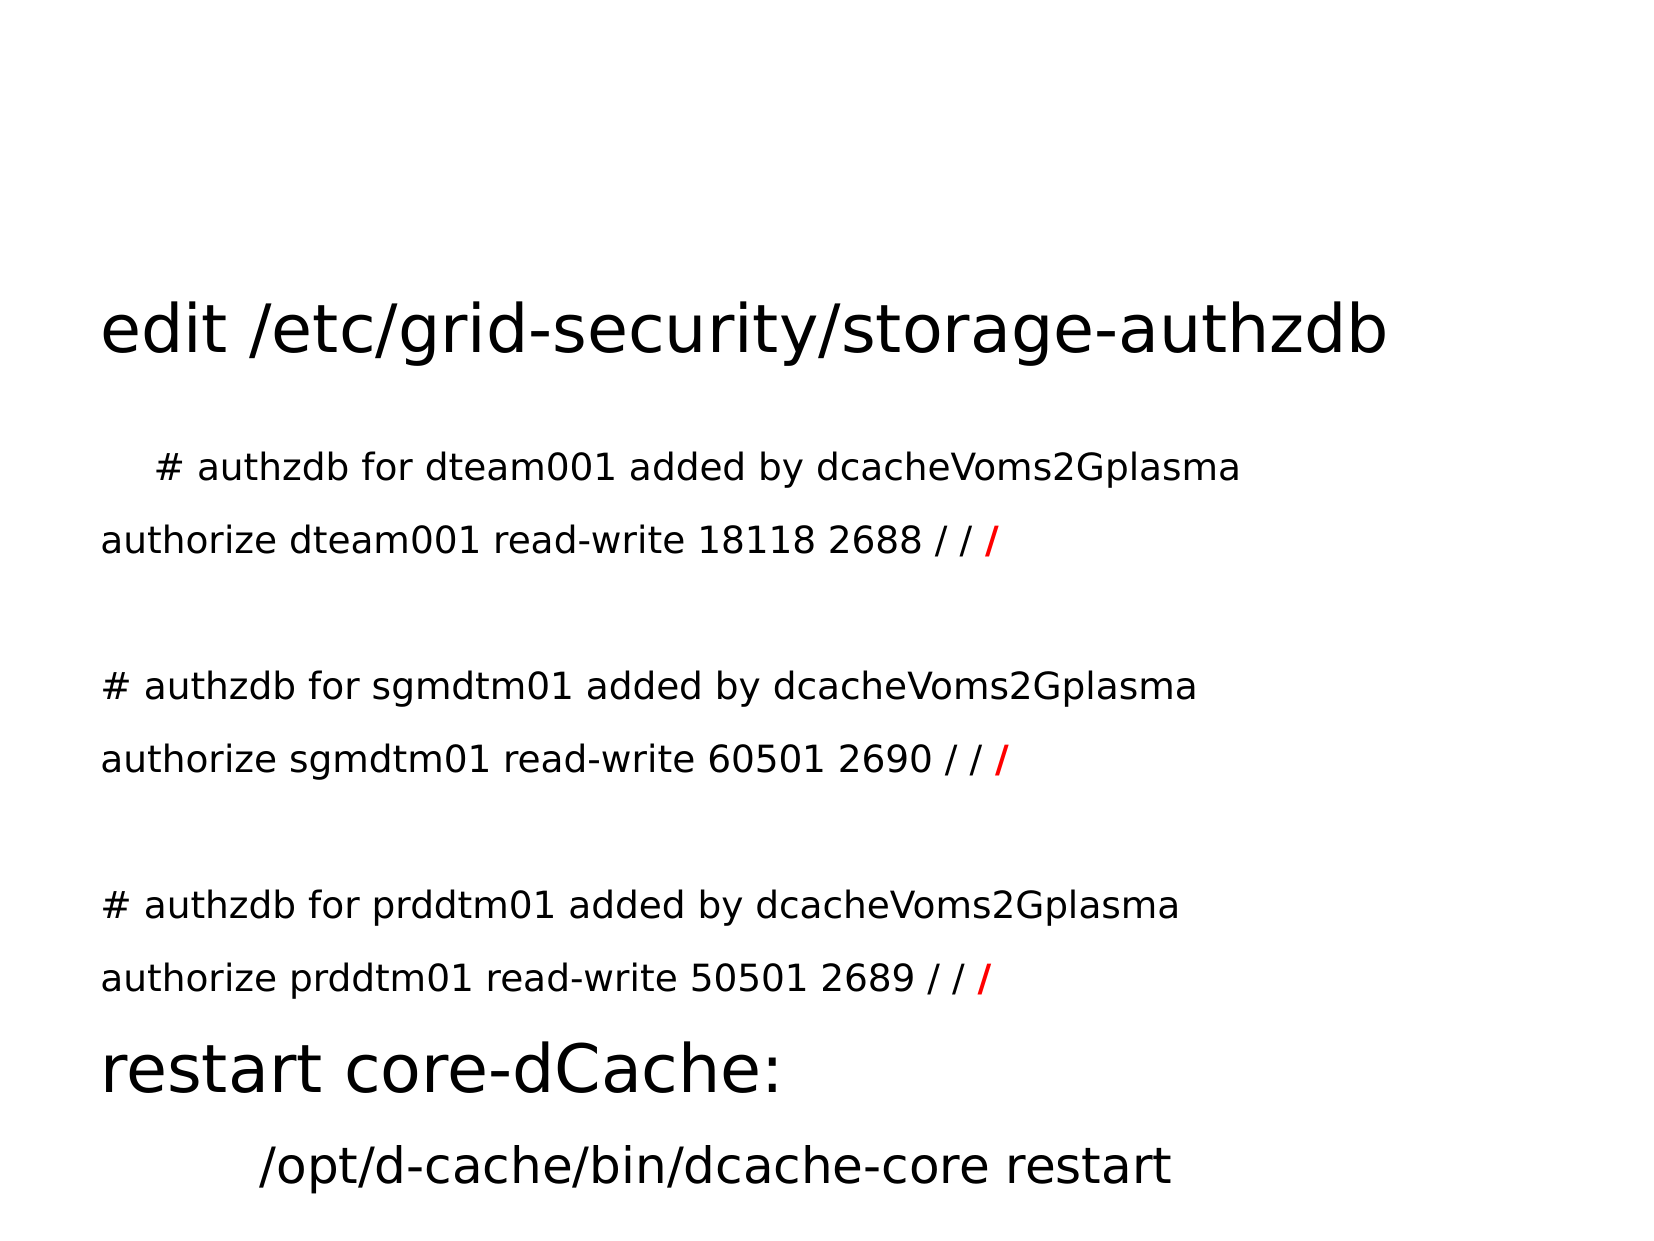

#
edit /etc/grid-security/storage-authzdb
# authzdb for dteam001 added by dcacheVoms2Gplasma
authorize dteam001 read-write 18118 2688 / / /
# authzdb for sgmdtm01 added by dcacheVoms2Gplasma
authorize sgmdtm01 read-write 60501 2690 / / /
# authzdb for prddtm01 added by dcacheVoms2Gplasma
authorize prddtm01 read-write 50501 2689 / / /
restart core-dCache:
/opt/d-cache/bin/dcache-core restart